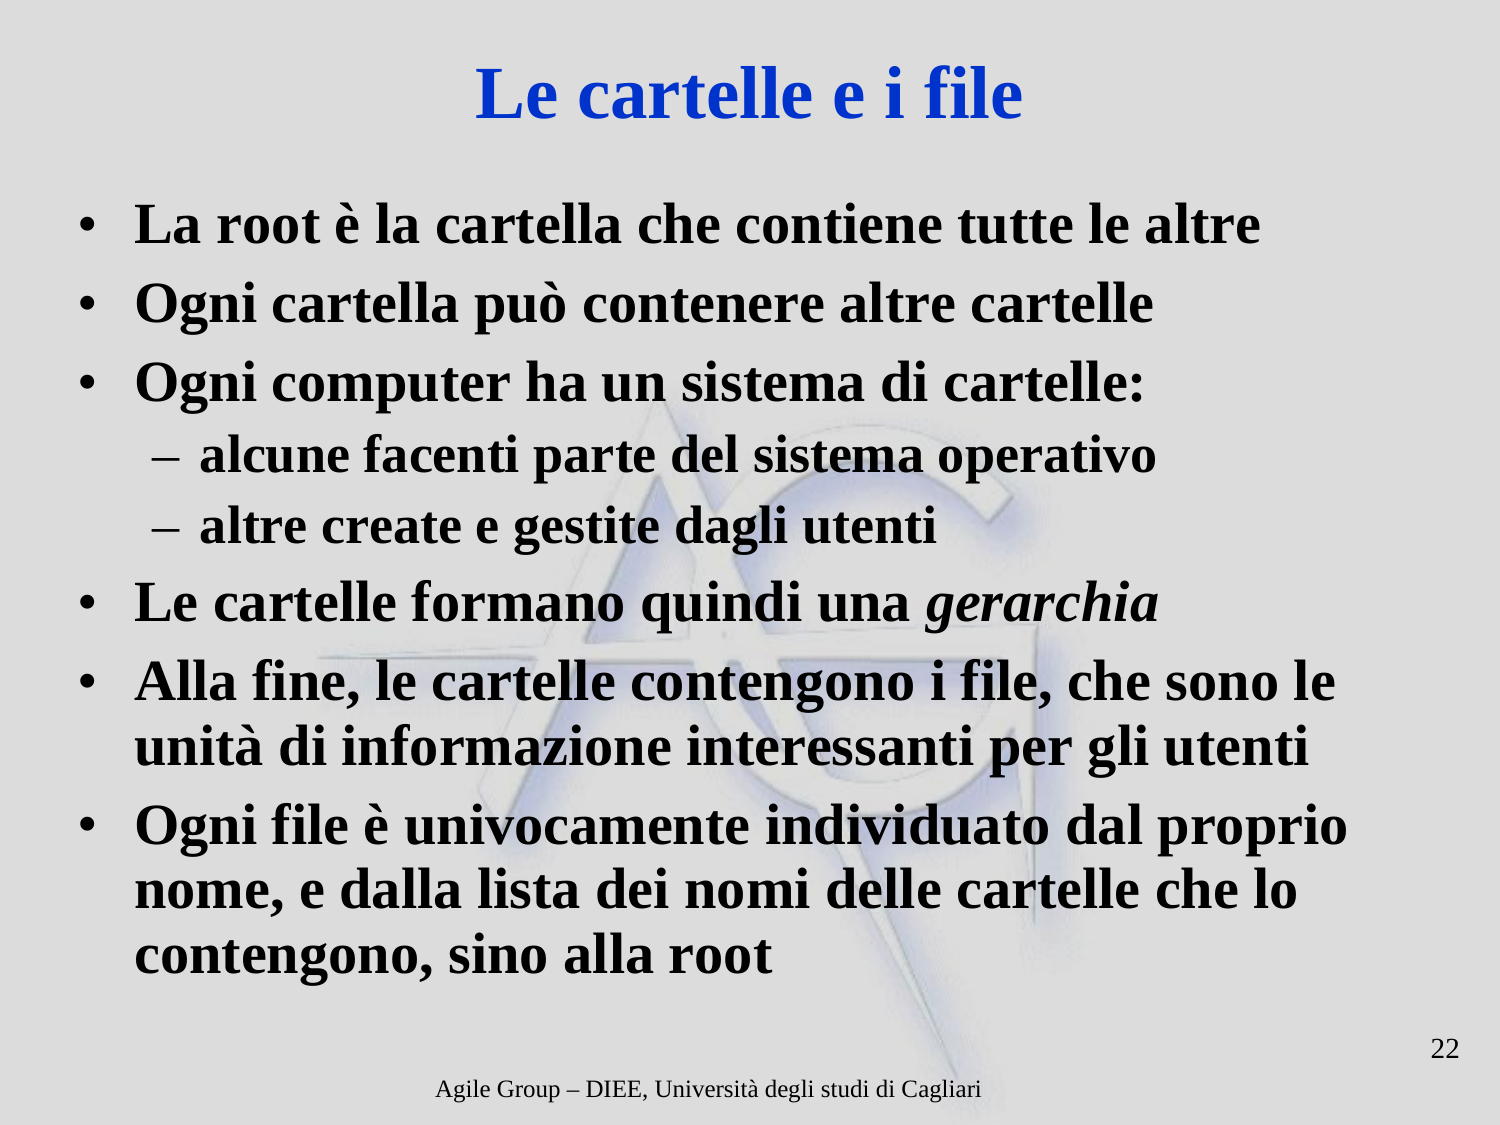

# Le cartelle e i file
La root è la cartella che contiene tutte le altre
Ogni cartella può contenere altre cartelle
Ogni computer ha un sistema di cartelle:
alcune facenti parte del sistema operativo
altre create e gestite dagli utenti
Le cartelle formano quindi una gerarchia
Alla fine, le cartelle contengono i file, che sono le unità di informazione interessanti per gli utenti
Ogni file è univocamente individuato dal proprio nome, e dalla lista dei nomi delle cartelle che lo contengono, sino alla root
22